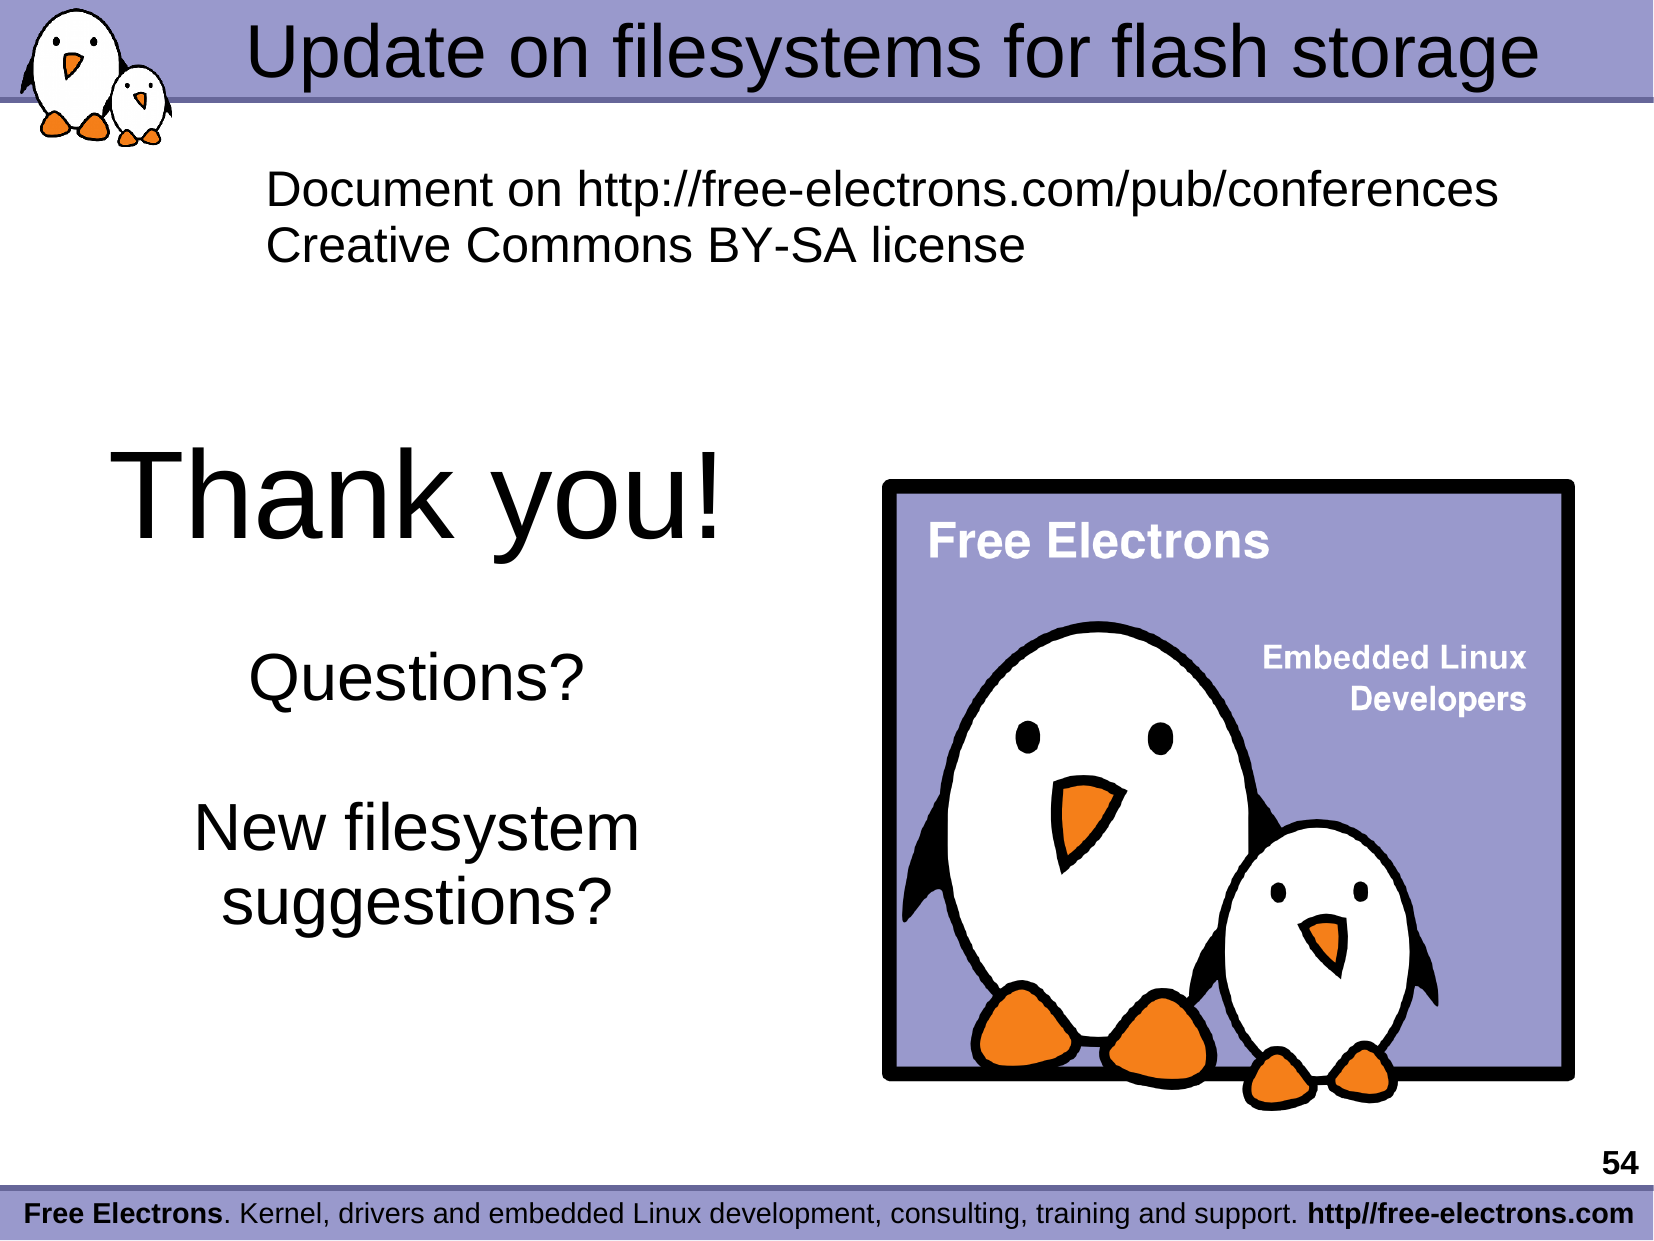

# Update on filesystems for flash storage
Document on http://free-electrons.com/pub/conferences
Creative Commons BY-SA license
Thank you!
Questions?
New filesystem suggestions?